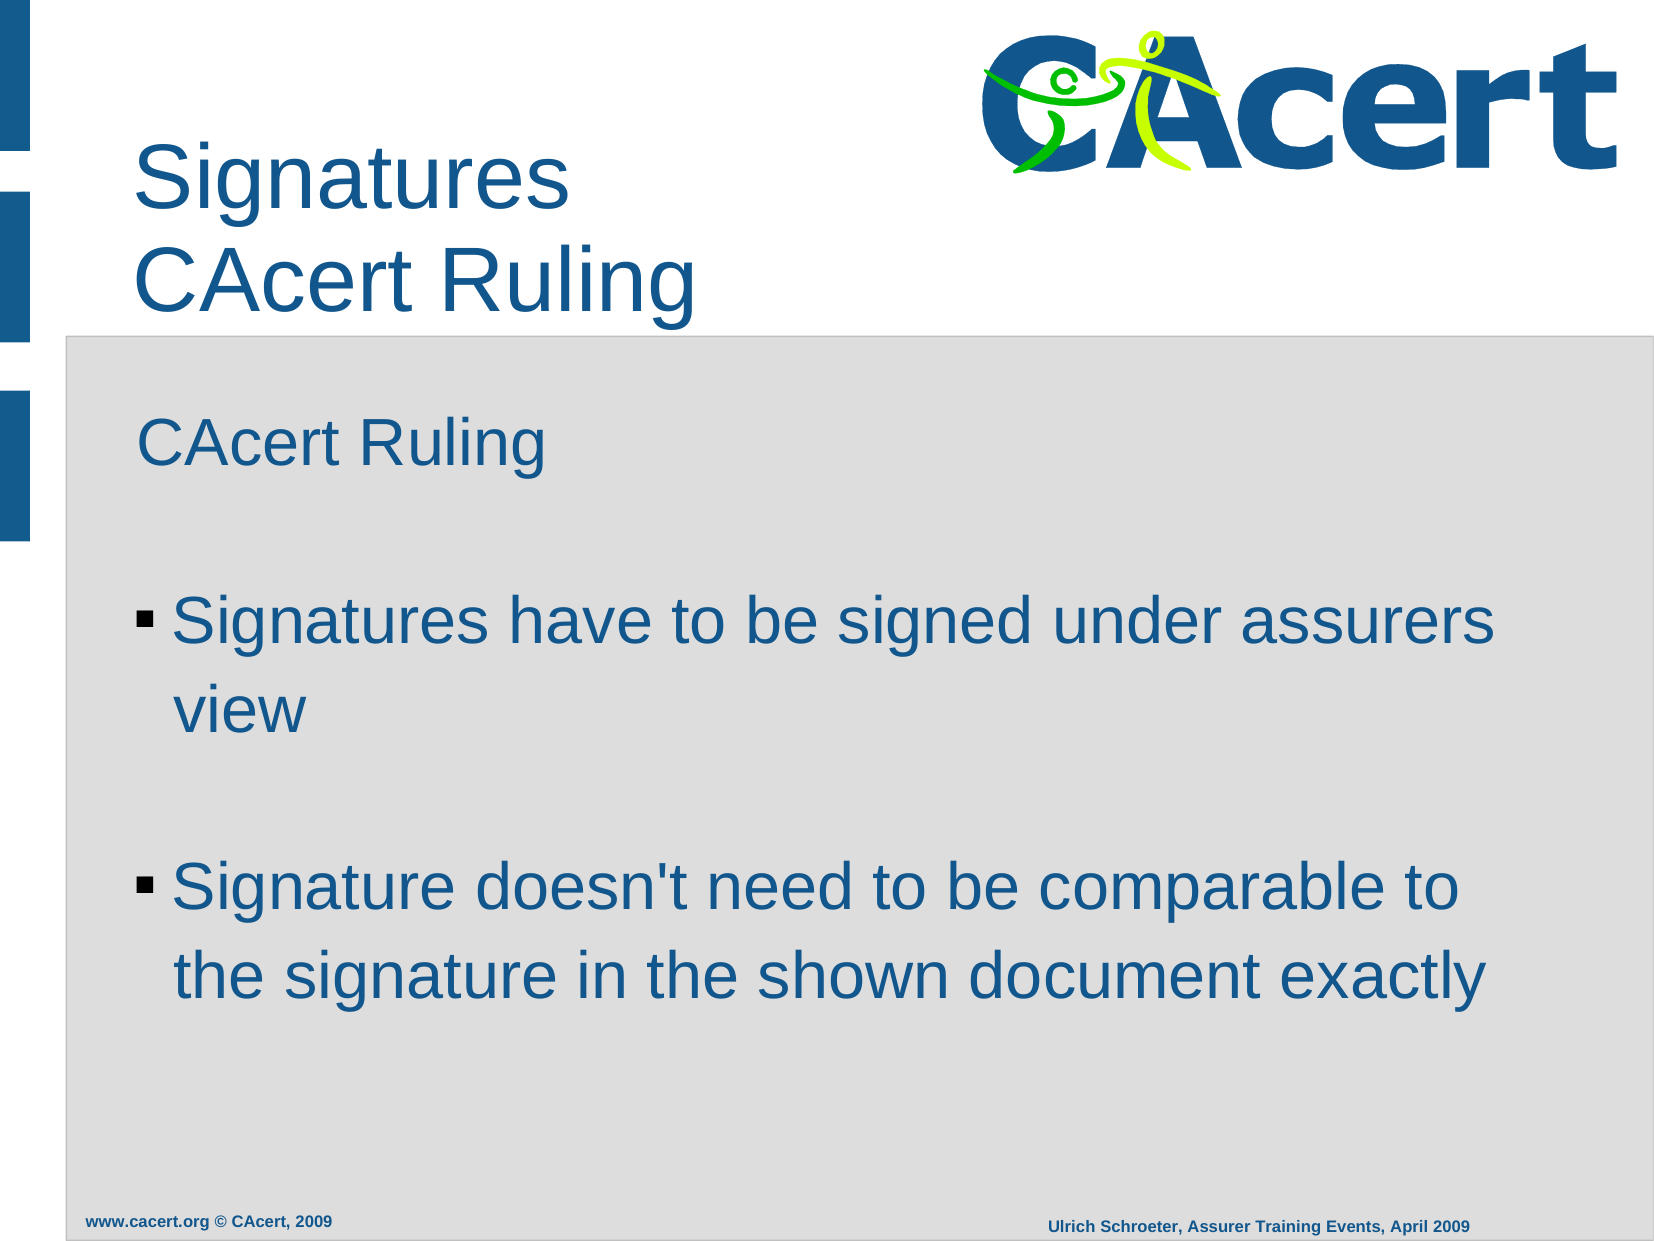

Signatures
CAcert Ruling
CAcert Ruling
 Signatures have to be signed under assurers
 view
 Signature doesn't need to be comparable to
 the signature in the shown document exactly